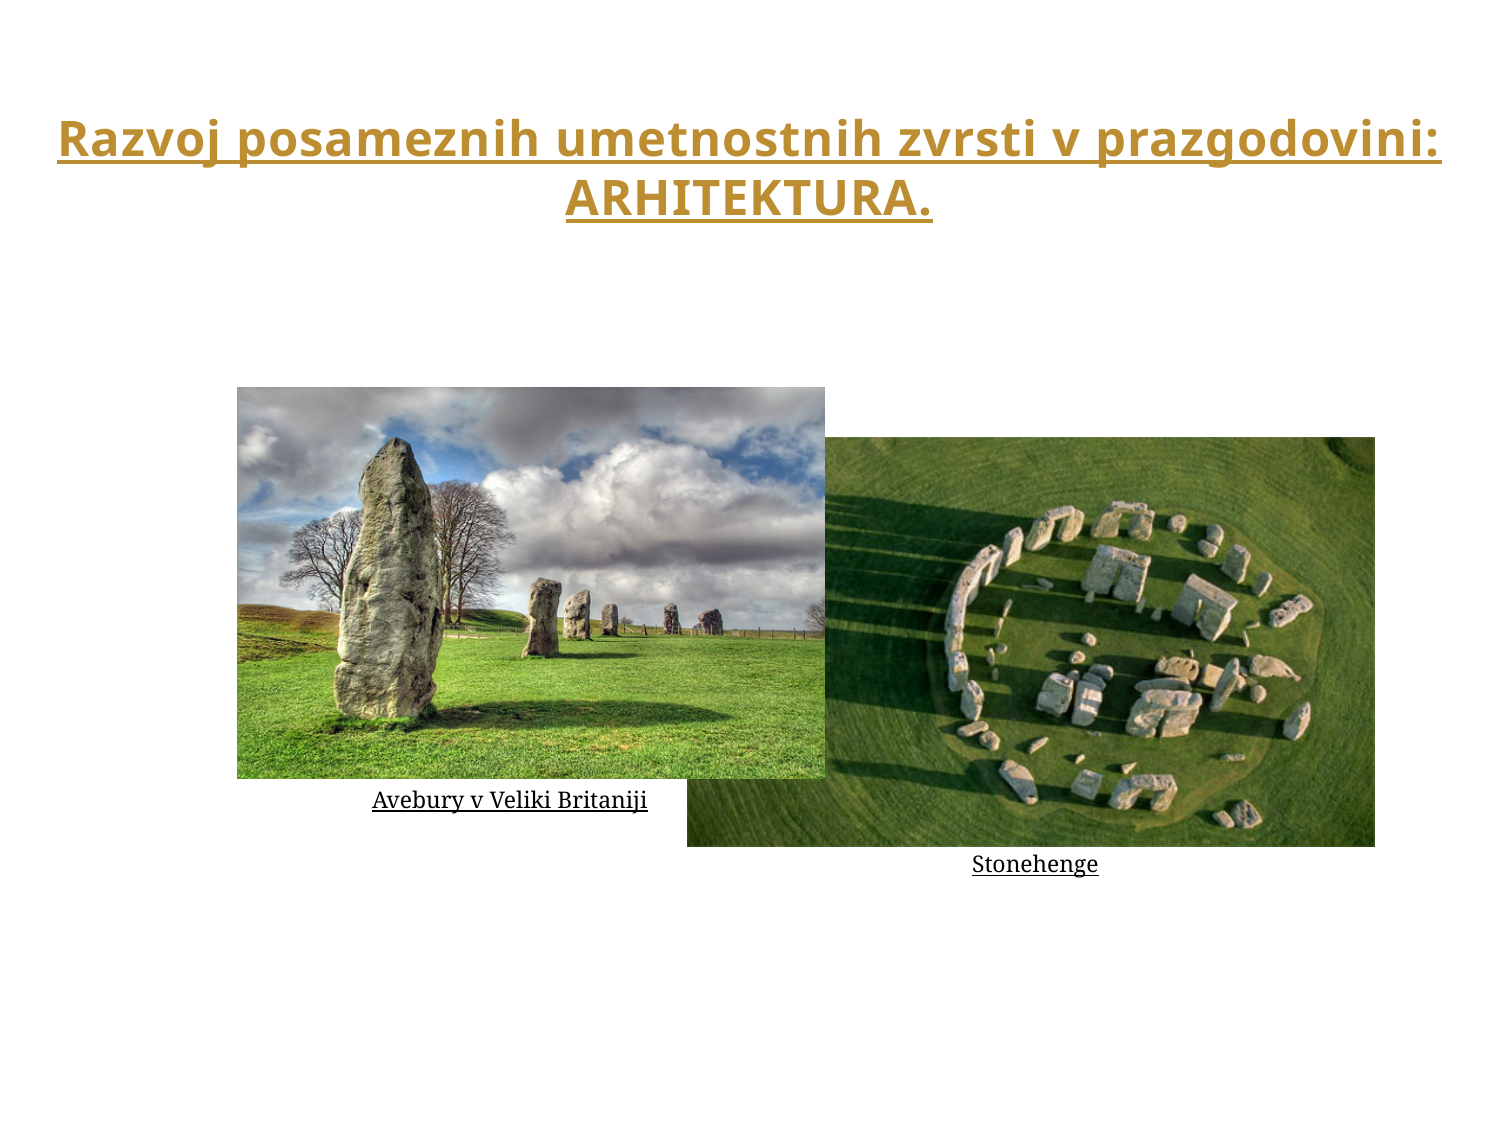

Razvoj posameznih umetnostnih zvrsti v prazgodovini: ARHITEKTURA.
# Avebury v Veliki Britaniji
 Stonehenge